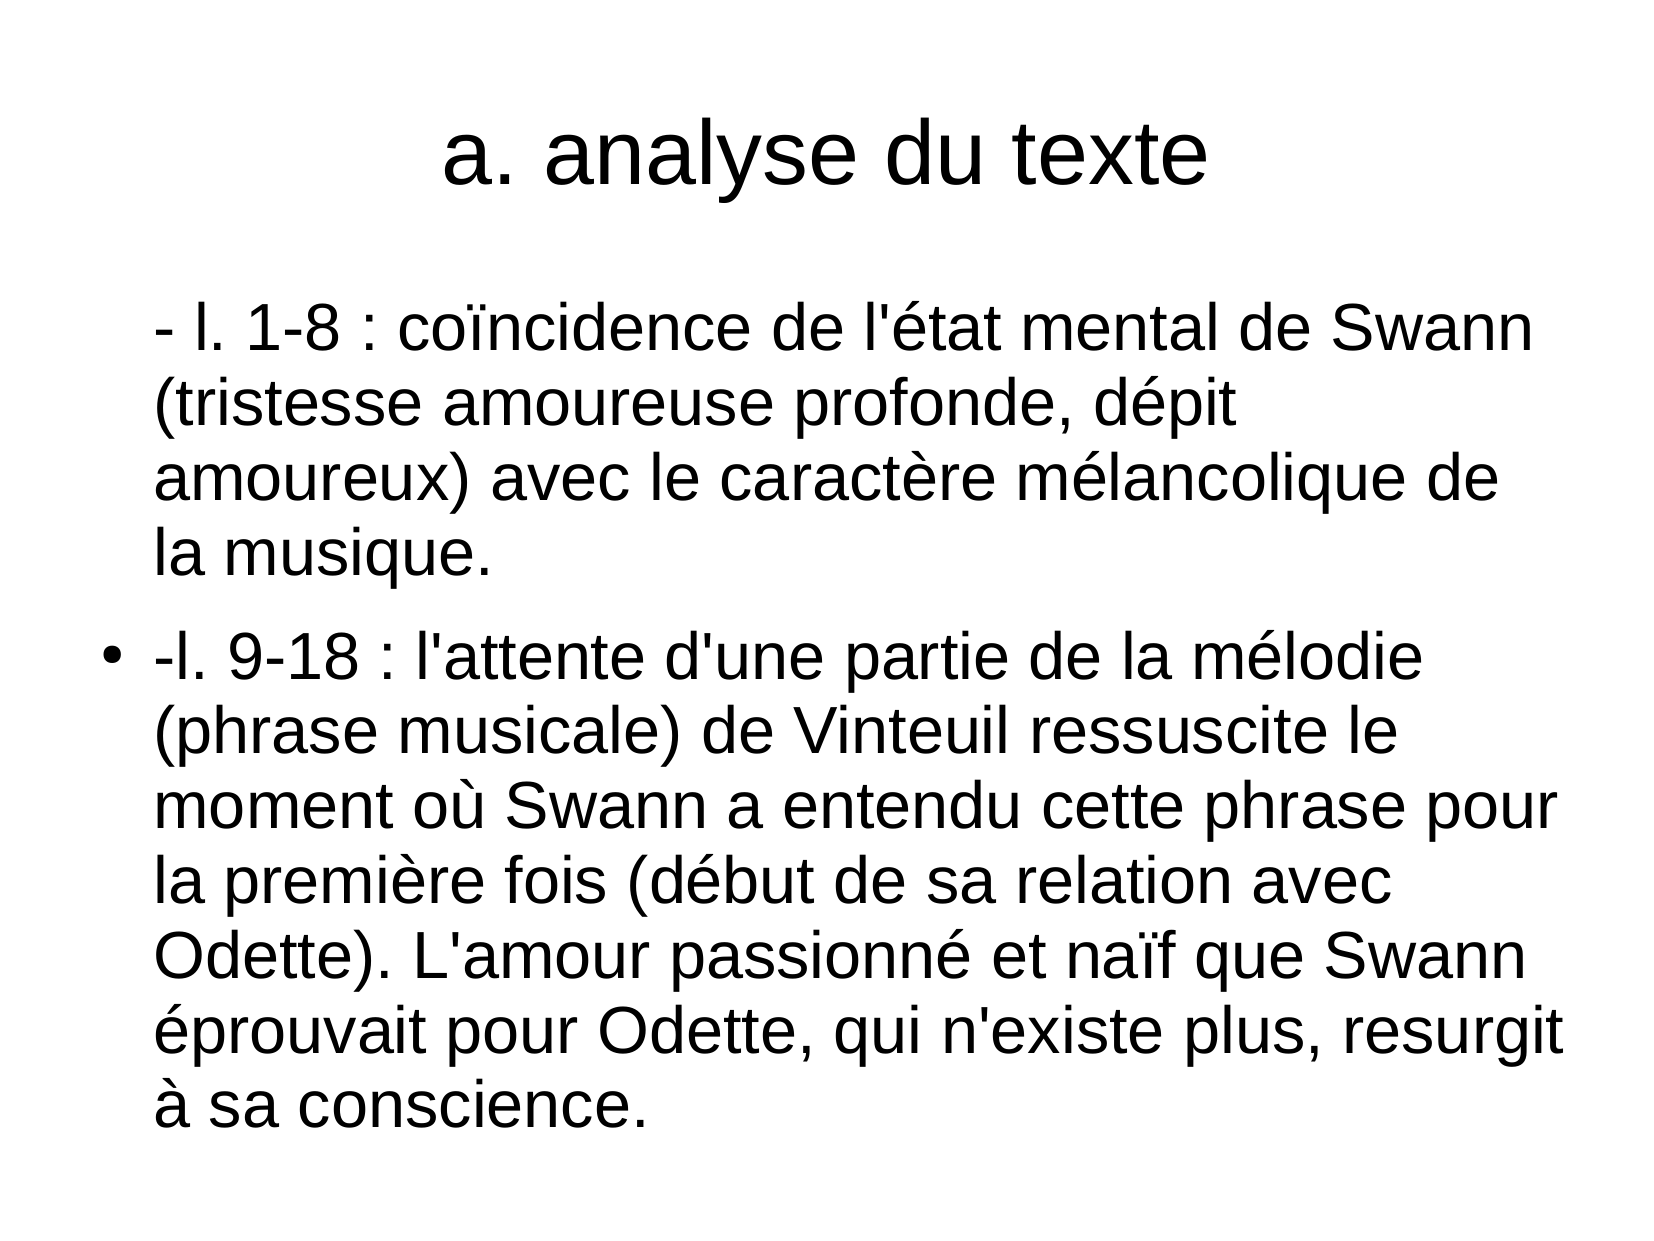

# a. analyse du texte
- l. 1-8 : coïncidence de l'état mental de Swann (tristesse amoureuse profonde, dépit amoureux) avec le caractère mélancolique de la musique.
-l. 9-18 : l'attente d'une partie de la mélodie (phrase musicale) de Vinteuil ressuscite le moment où Swann a entendu cette phrase pour la première fois (début de sa relation avec Odette). L'amour passionné et naïf que Swann éprouvait pour Odette, qui n'existe plus, resurgit à sa conscience.